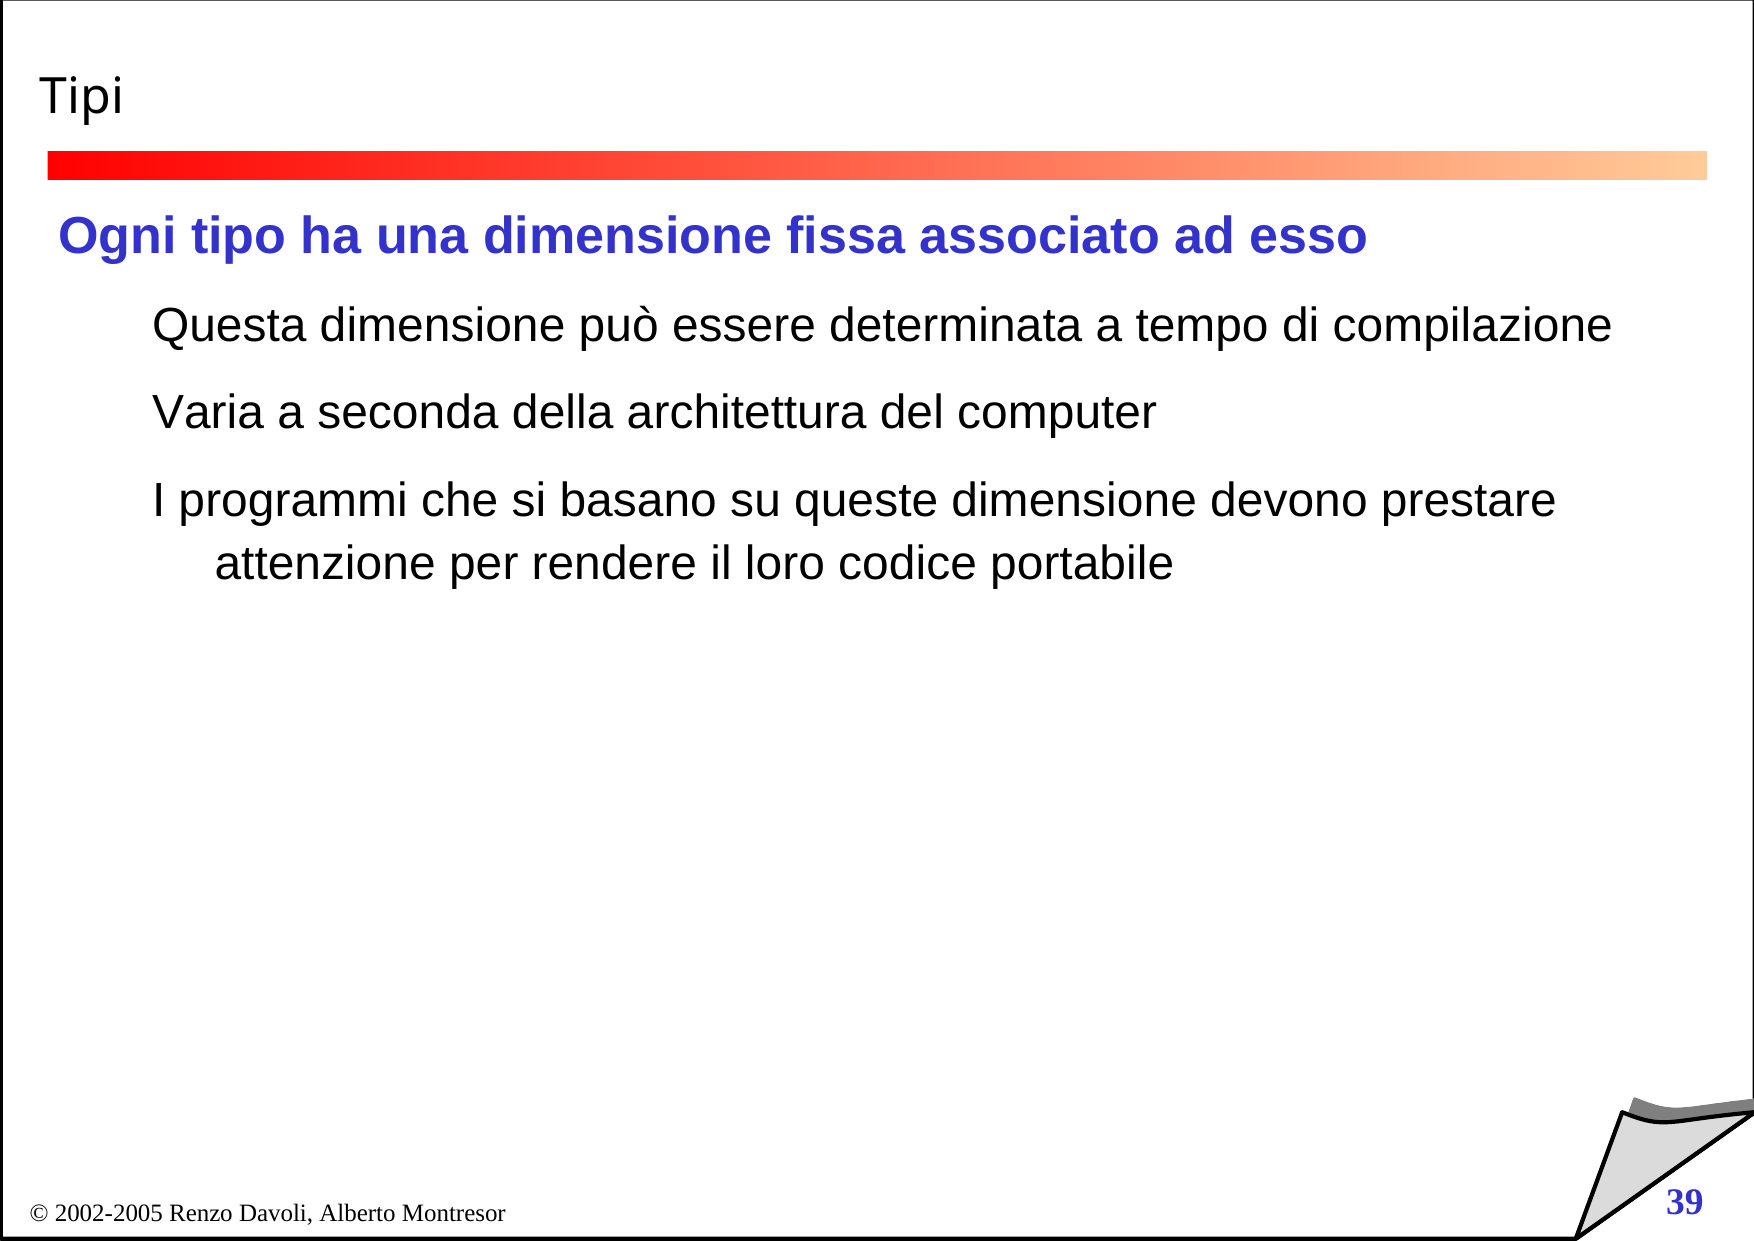

# Tipi
Ogni tipo ha una dimensione fissa associato ad esso
Questa dimensione può essere determinata a tempo di compilazione
Varia a seconda della architettura del computer
I programmi che si basano su queste dimensione devono prestare attenzione per rendere il loro codice portabile